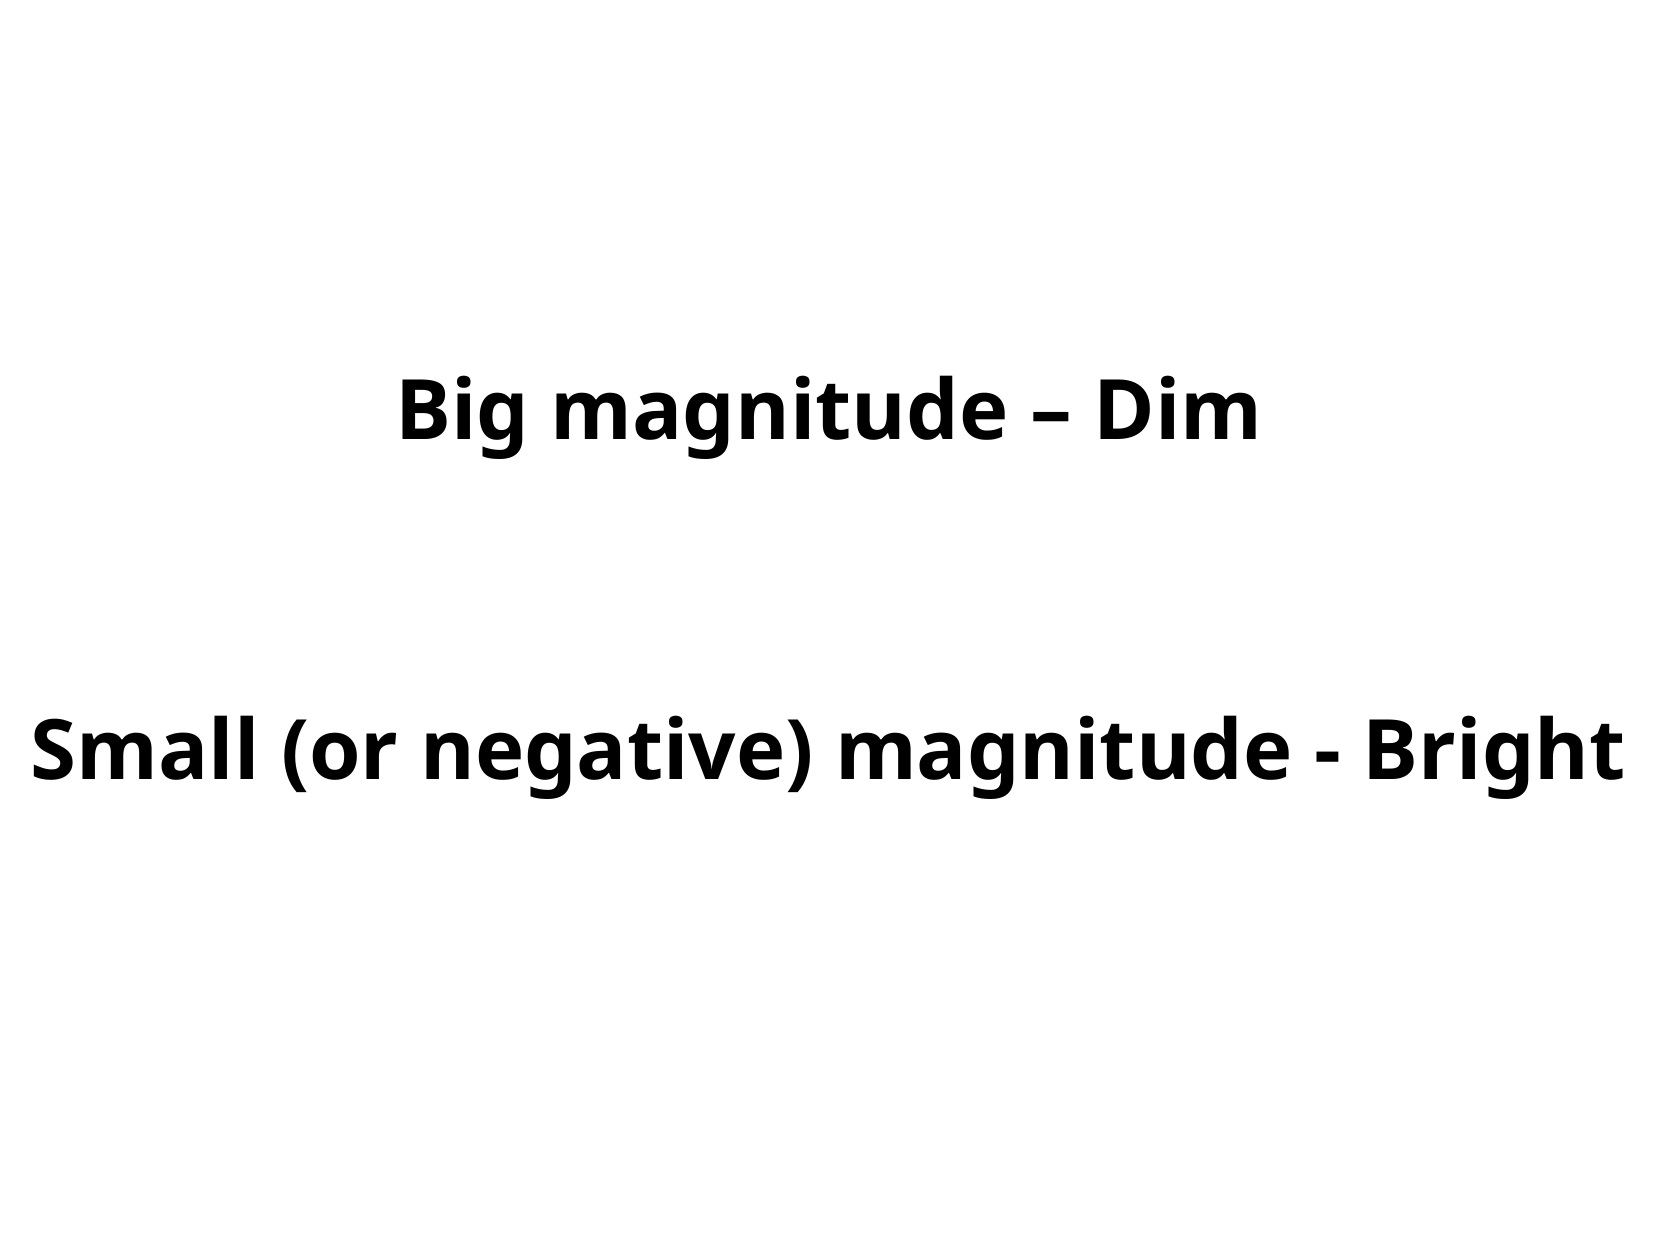

Big magnitude – Dim
Small (or negative) magnitude - Bright